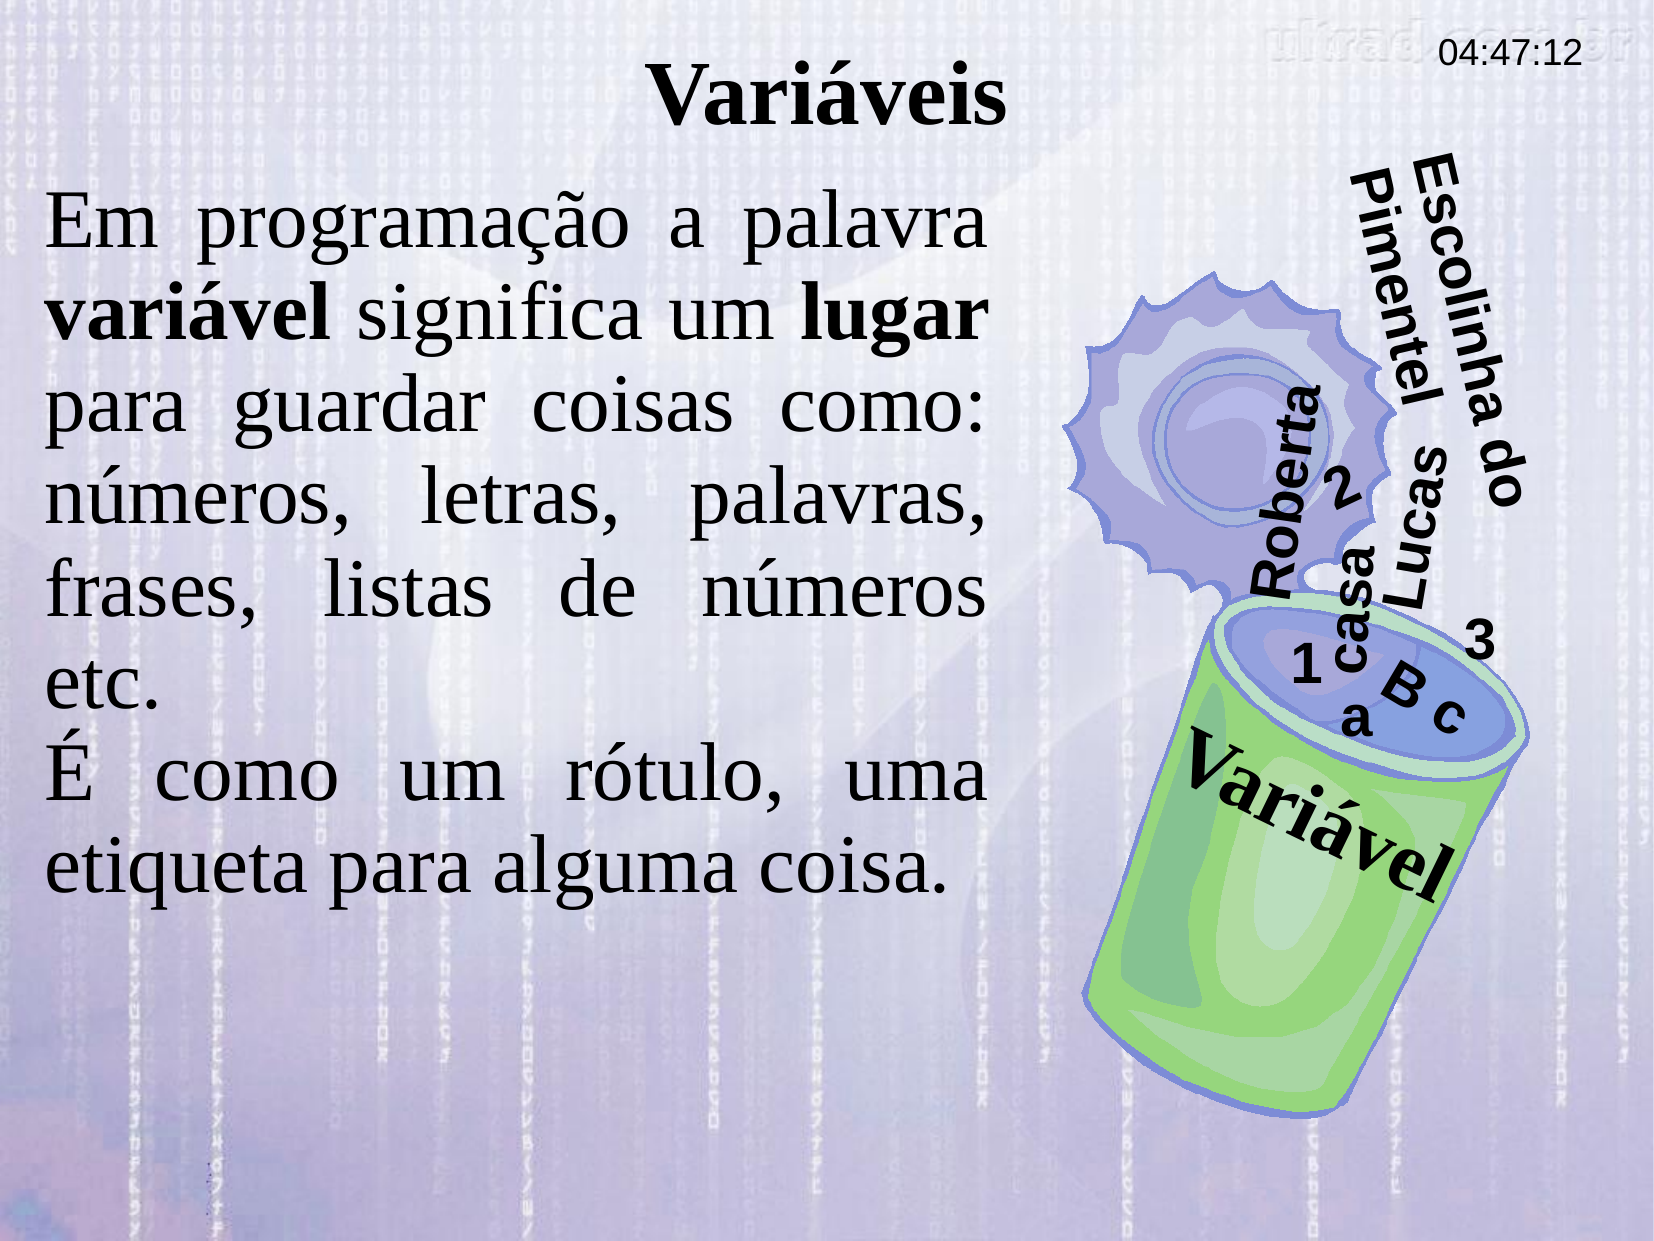

02:09:46
Variáveis
Em programação a palavra variável significa um lugar para guardar coisas como: números, letras, palavras, frases, listas de números etc.
É como um rótulo, uma etiqueta para alguma coisa.
Escolinha do Pimentel
2
Roberta
Lucas
casa
3
1
B c
a
Variável